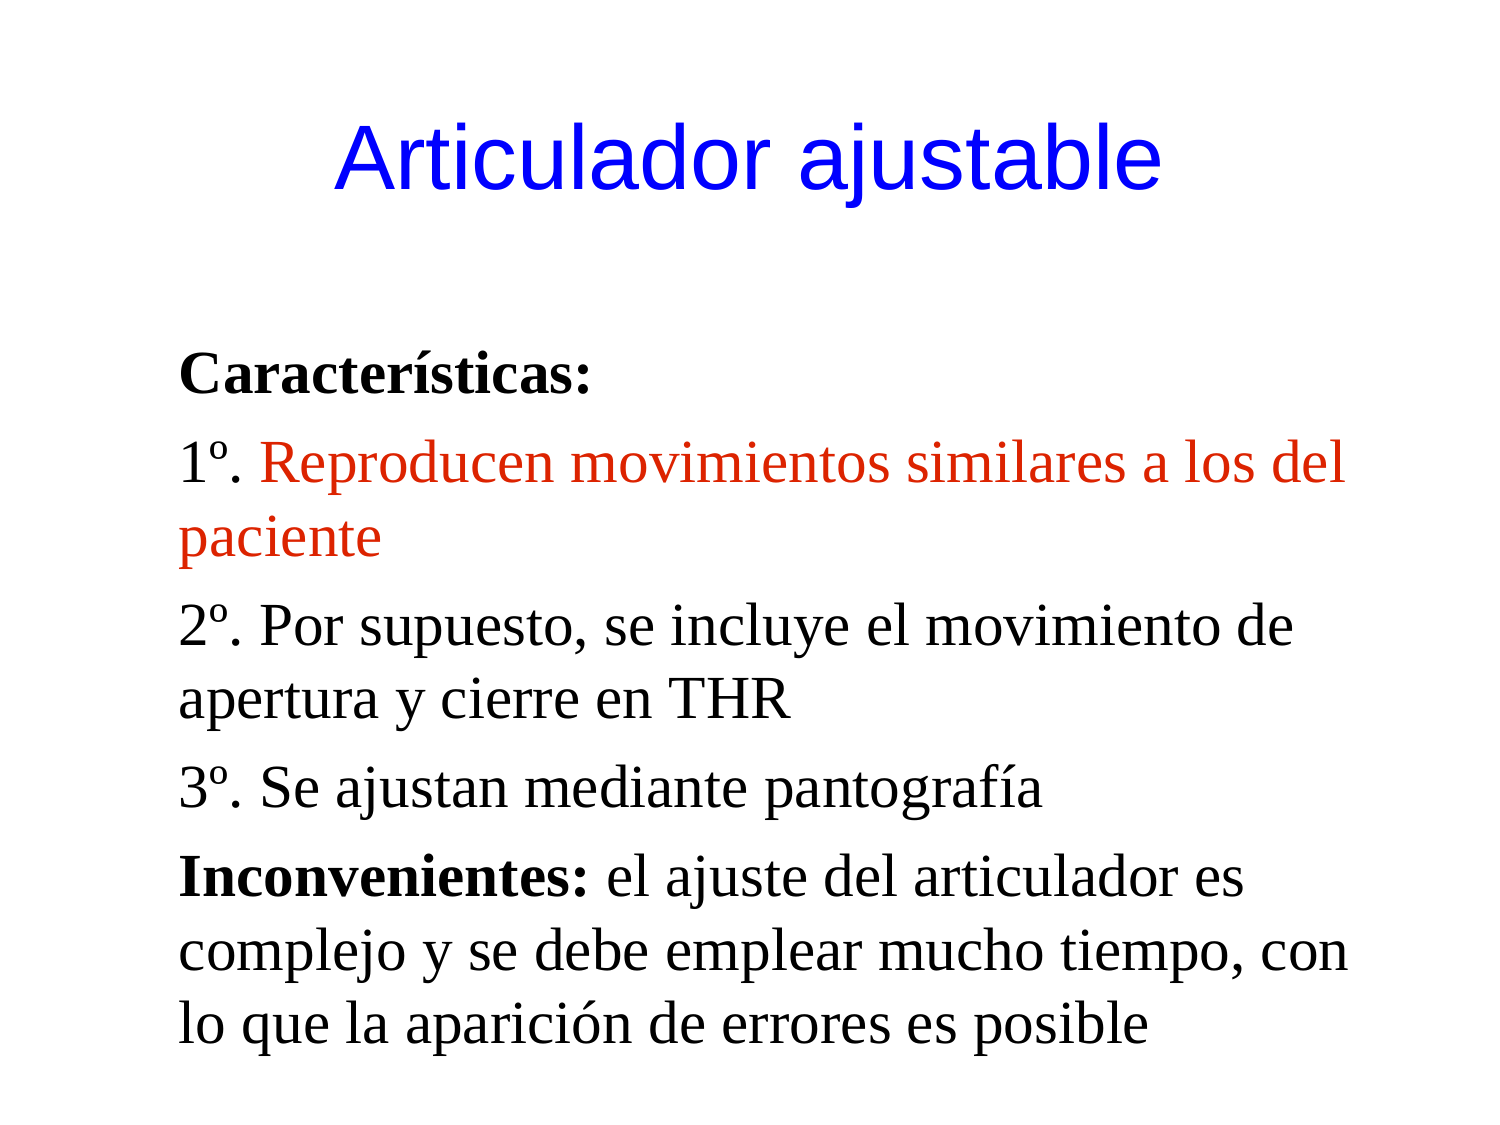

# Articulador ajustable
Características:
1º. Reproducen movimientos similares a los del paciente
2º. Por supuesto, se incluye el movimiento de apertura y cierre en THR
3º. Se ajustan mediante pantografía
Inconvenientes: el ajuste del articulador es complejo y se debe emplear mucho tiempo, con lo que la aparición de errores es posible